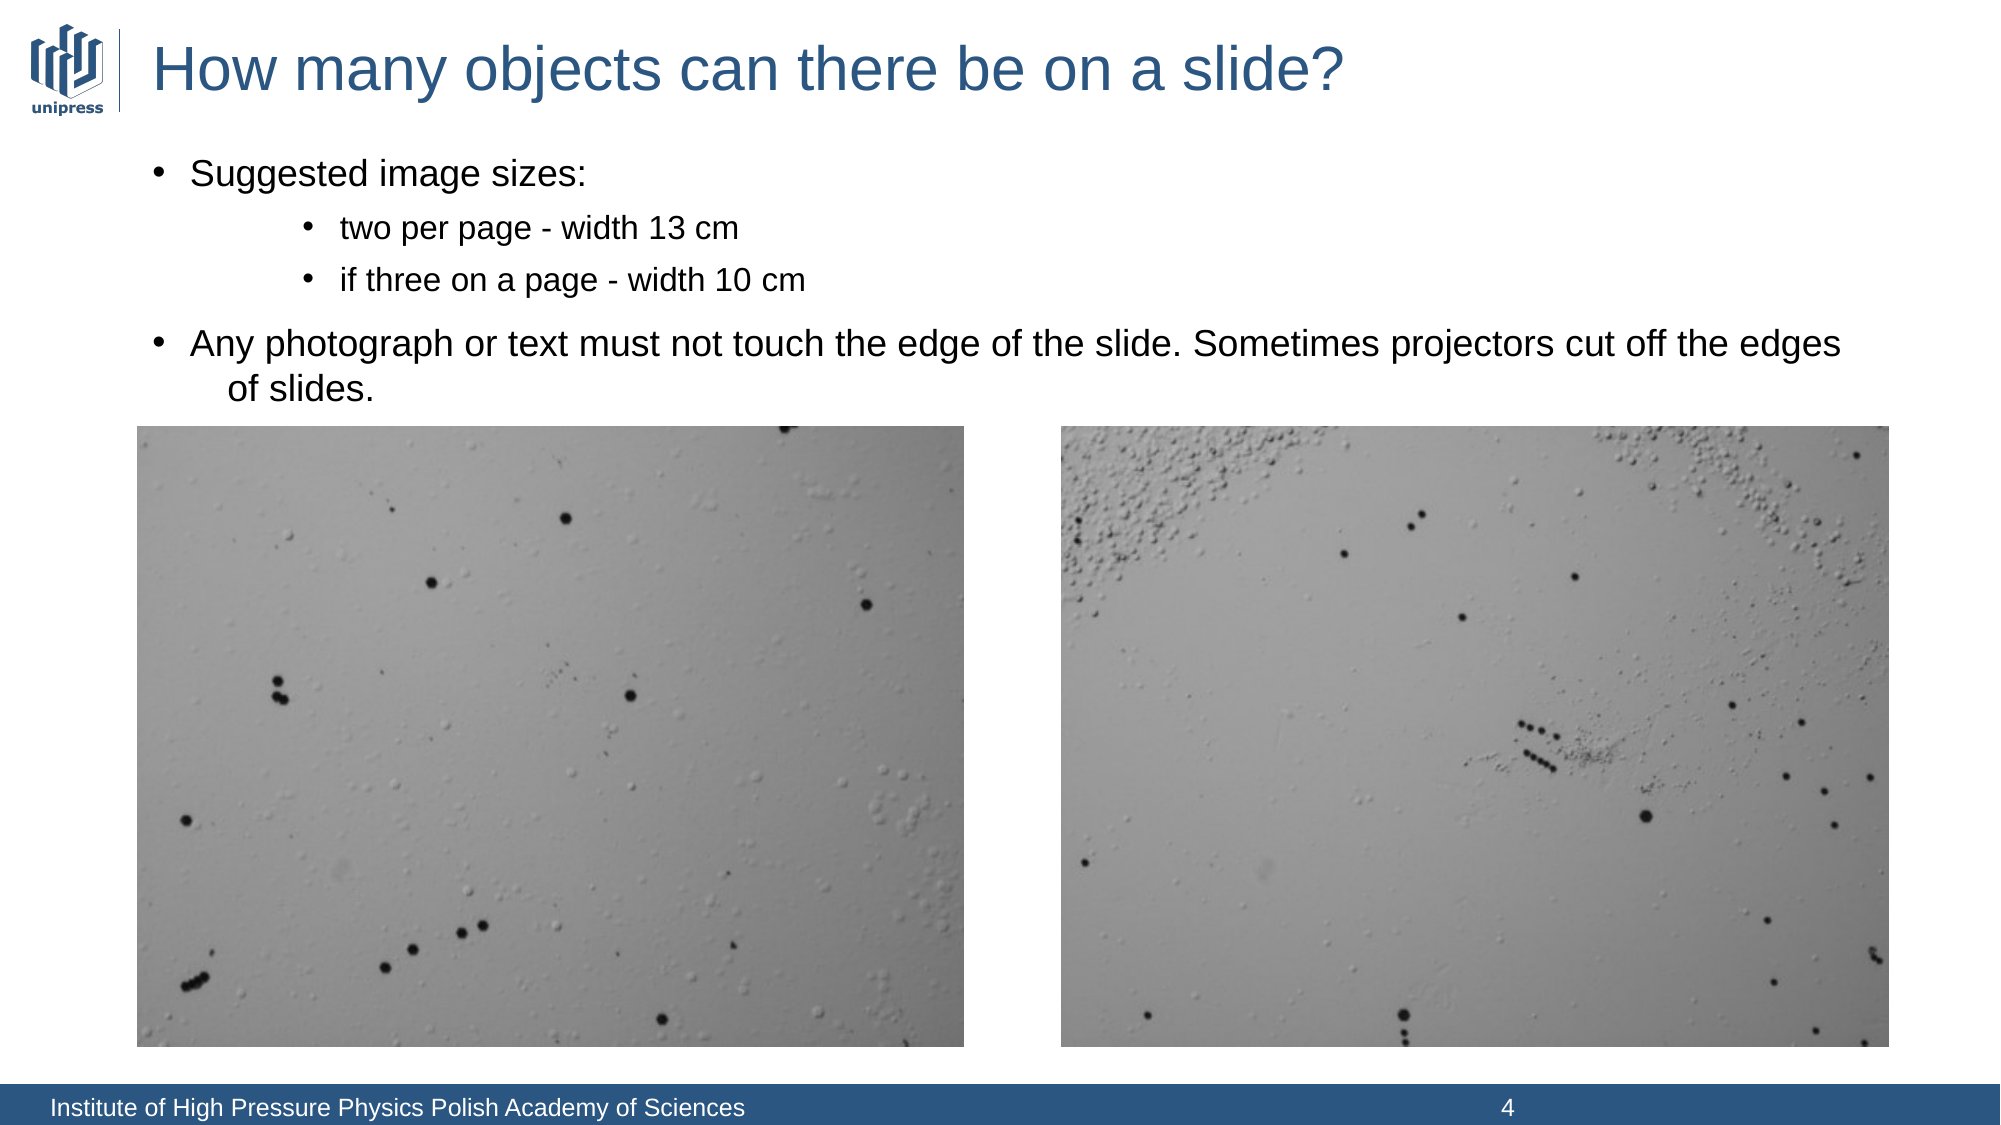

# How many objects can there be on a slide?
Suggested image sizes:
two per page - width 13 cm
if three on a page - width 10 cm
Any photograph or text must not touch the edge of the slide. Sometimes projectors cut off the edges of slides.